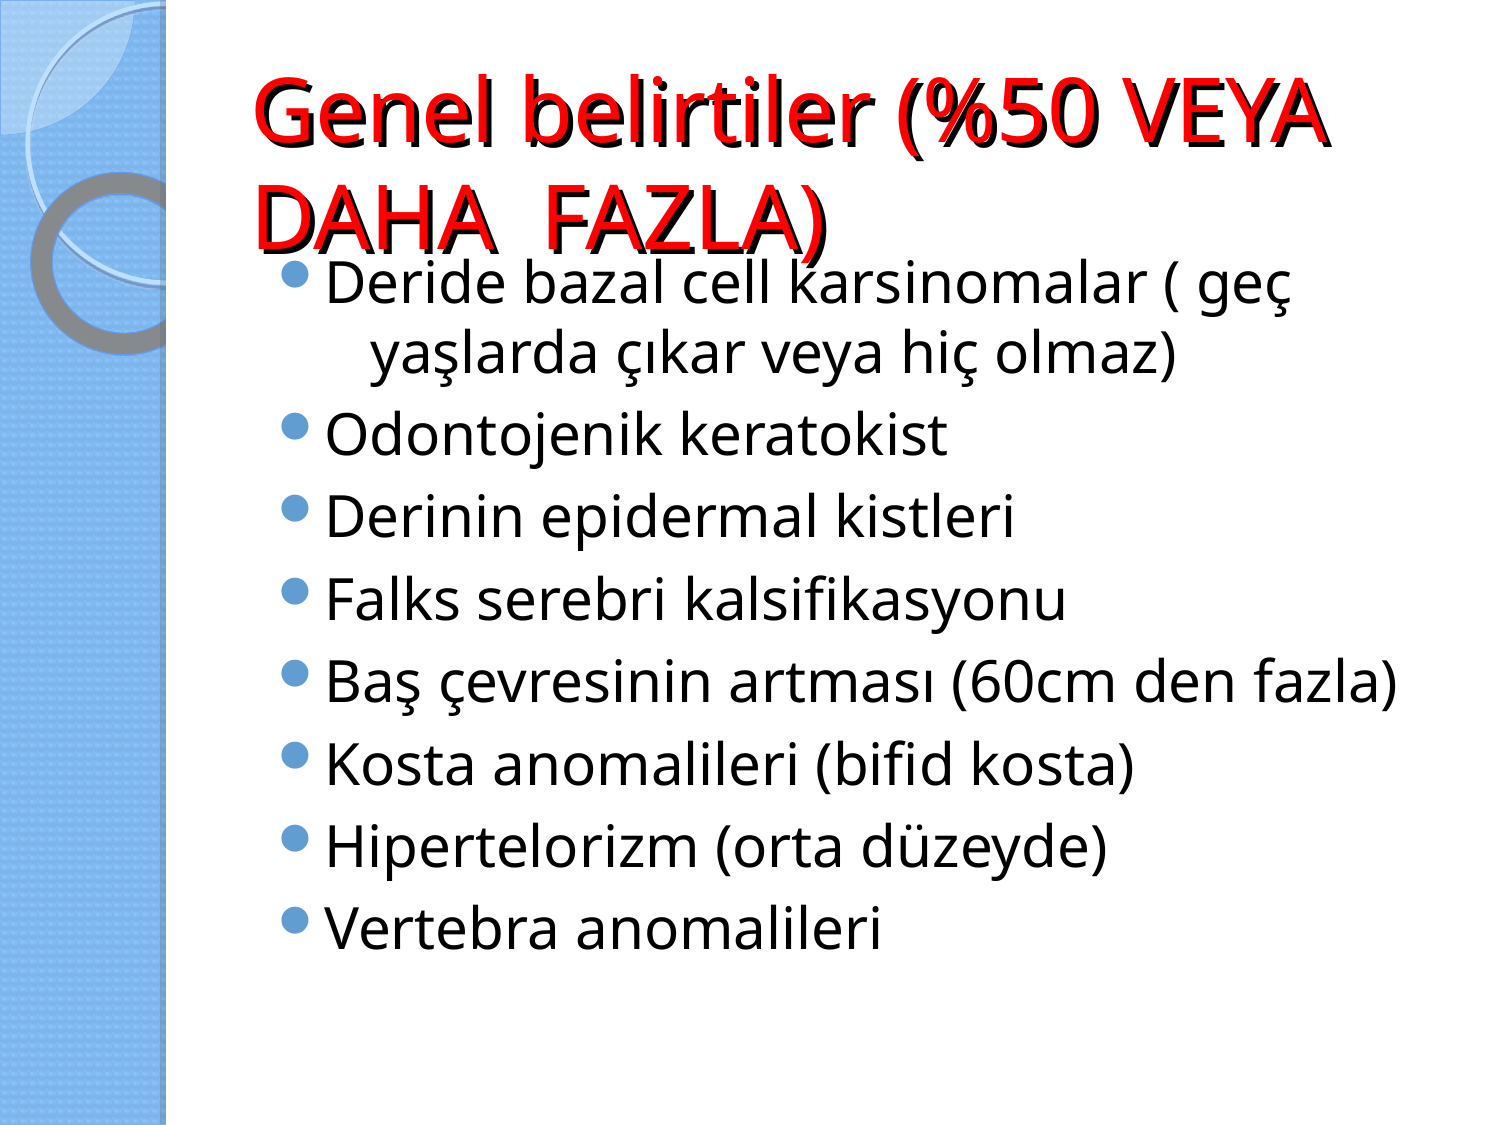

# Genel belirtiler (%50 VEYA DAHA FAZLA)
Deride bazal cell karsinomalar ( geç yaşlarda çıkar veya hiç olmaz)
Odontojenik keratokist
Derinin epidermal kistleri
Falks serebri kalsifikasyonu
Baş çevresinin artması (60cm den fazla)
Kosta anomalileri (bifid kosta)
Hipertelorizm (orta düzeyde)
Vertebra anomalileri